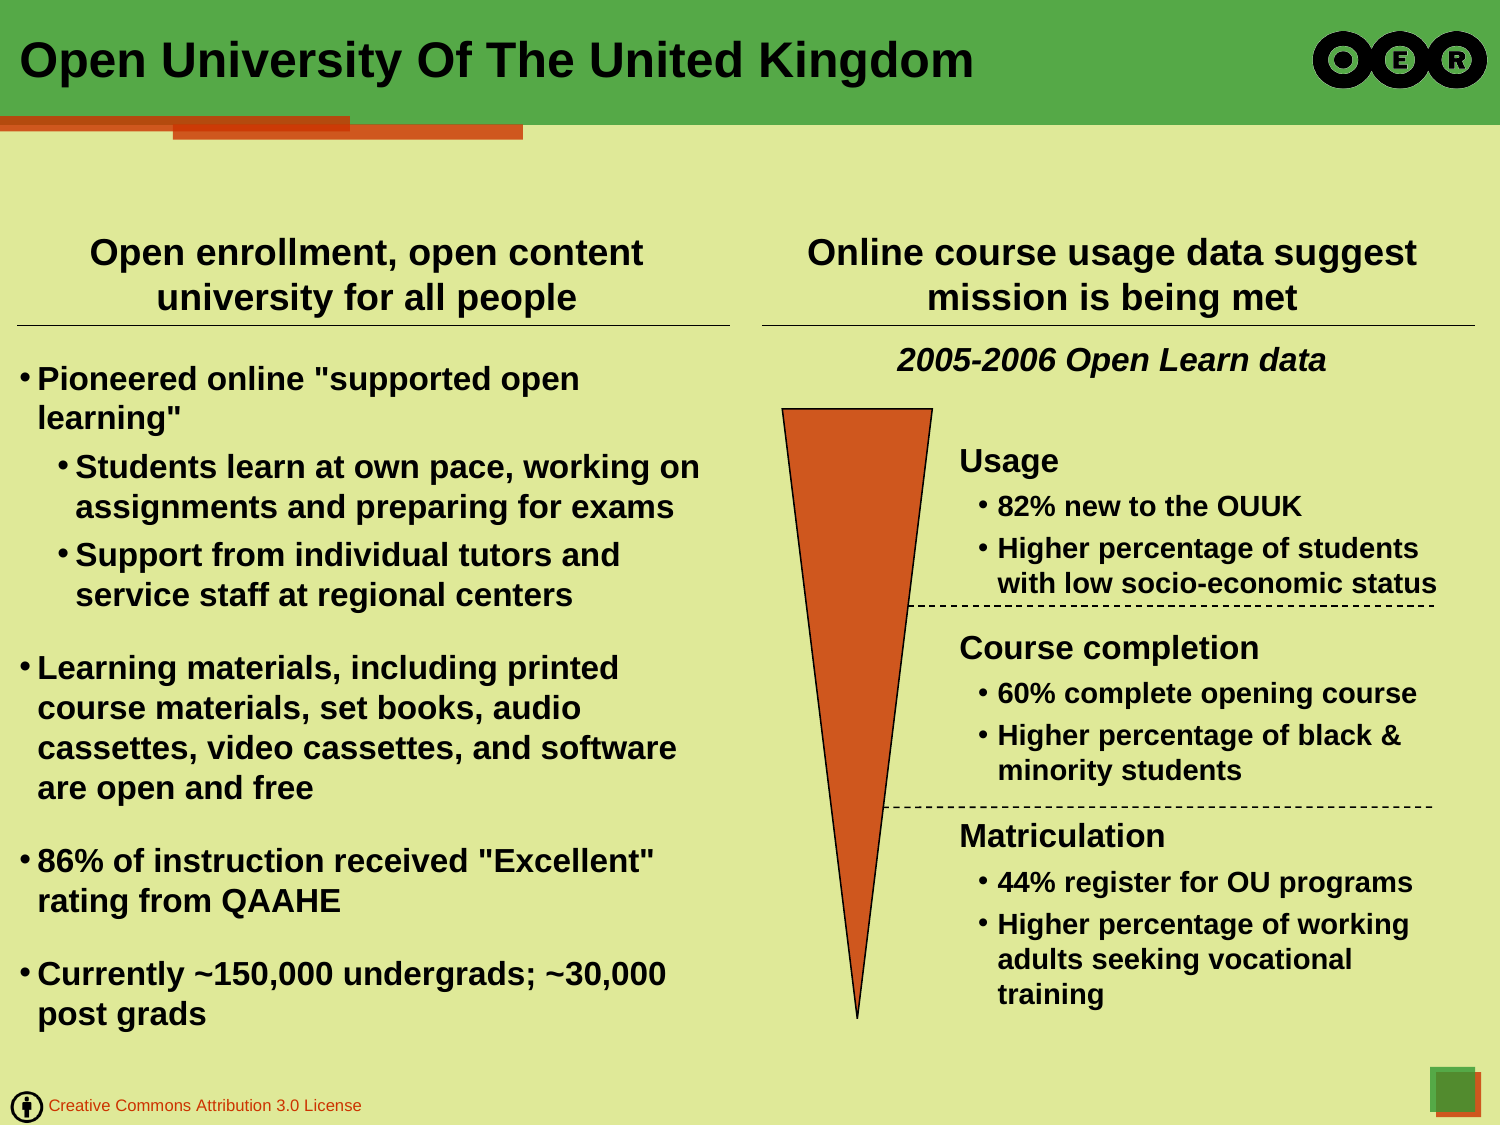

Open University Of The United Kingdom
Open enrollment, open content university for all people
Online course usage data suggest mission is being met
2005-2006 Open Learn data
Pioneered online "supported open learning"
Students learn at own pace, working on assignments and preparing for exams
Support from individual tutors and service staff at regional centers
Learning materials, including printed course materials, set books, audio cassettes, video cassettes, and software are open and free
86% of instruction received "Excellent" rating from QAAHE
Currently ~150,000 undergrads; ~30,000 post grads
Usage
82% new to the OUUK
Higher percentage of students with low socio-economic status
Course completion
60% complete opening course
Higher percentage of black & minority students
Matriculation
44% register for OU programs
Higher percentage of working adults seeking vocational training